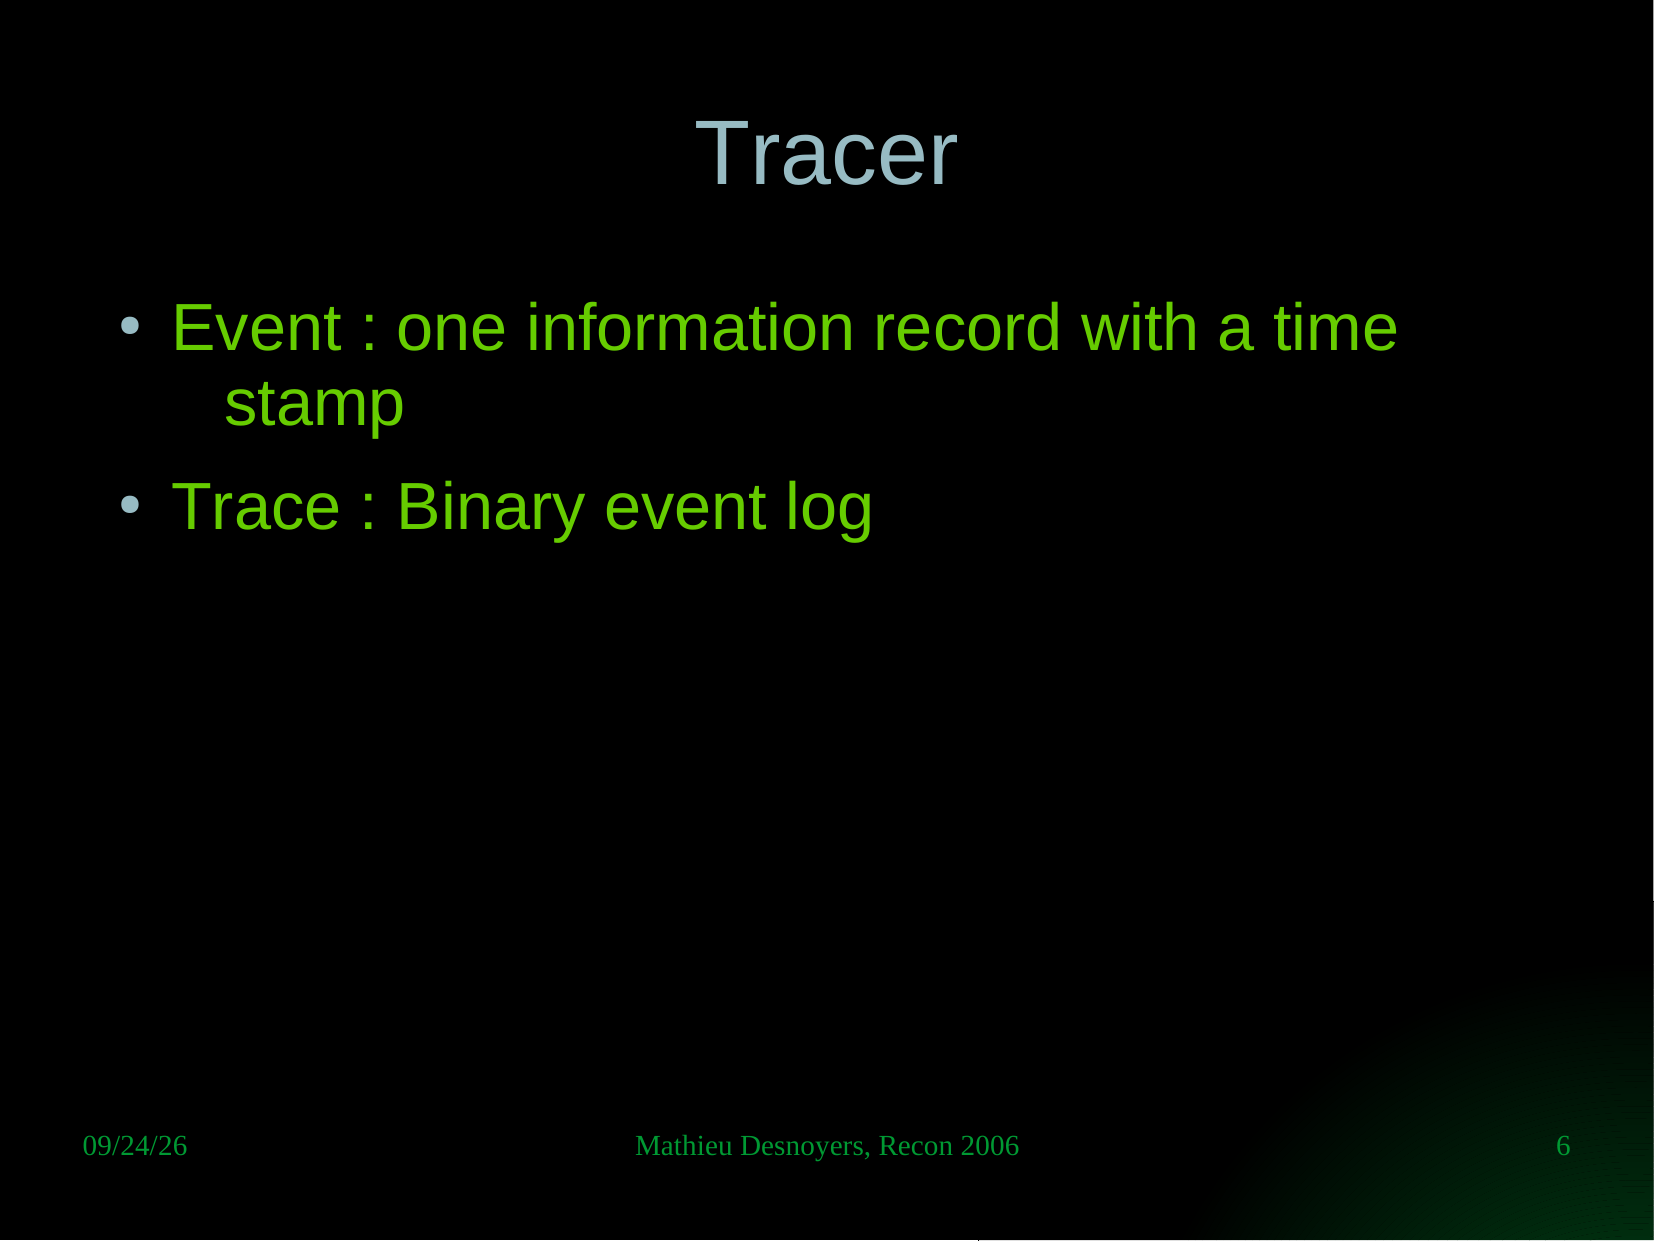

# Tracer
Event : one information record with a time stamp
Trace : Binary event log
Mathieu Desnoyers, Recon 2006
6